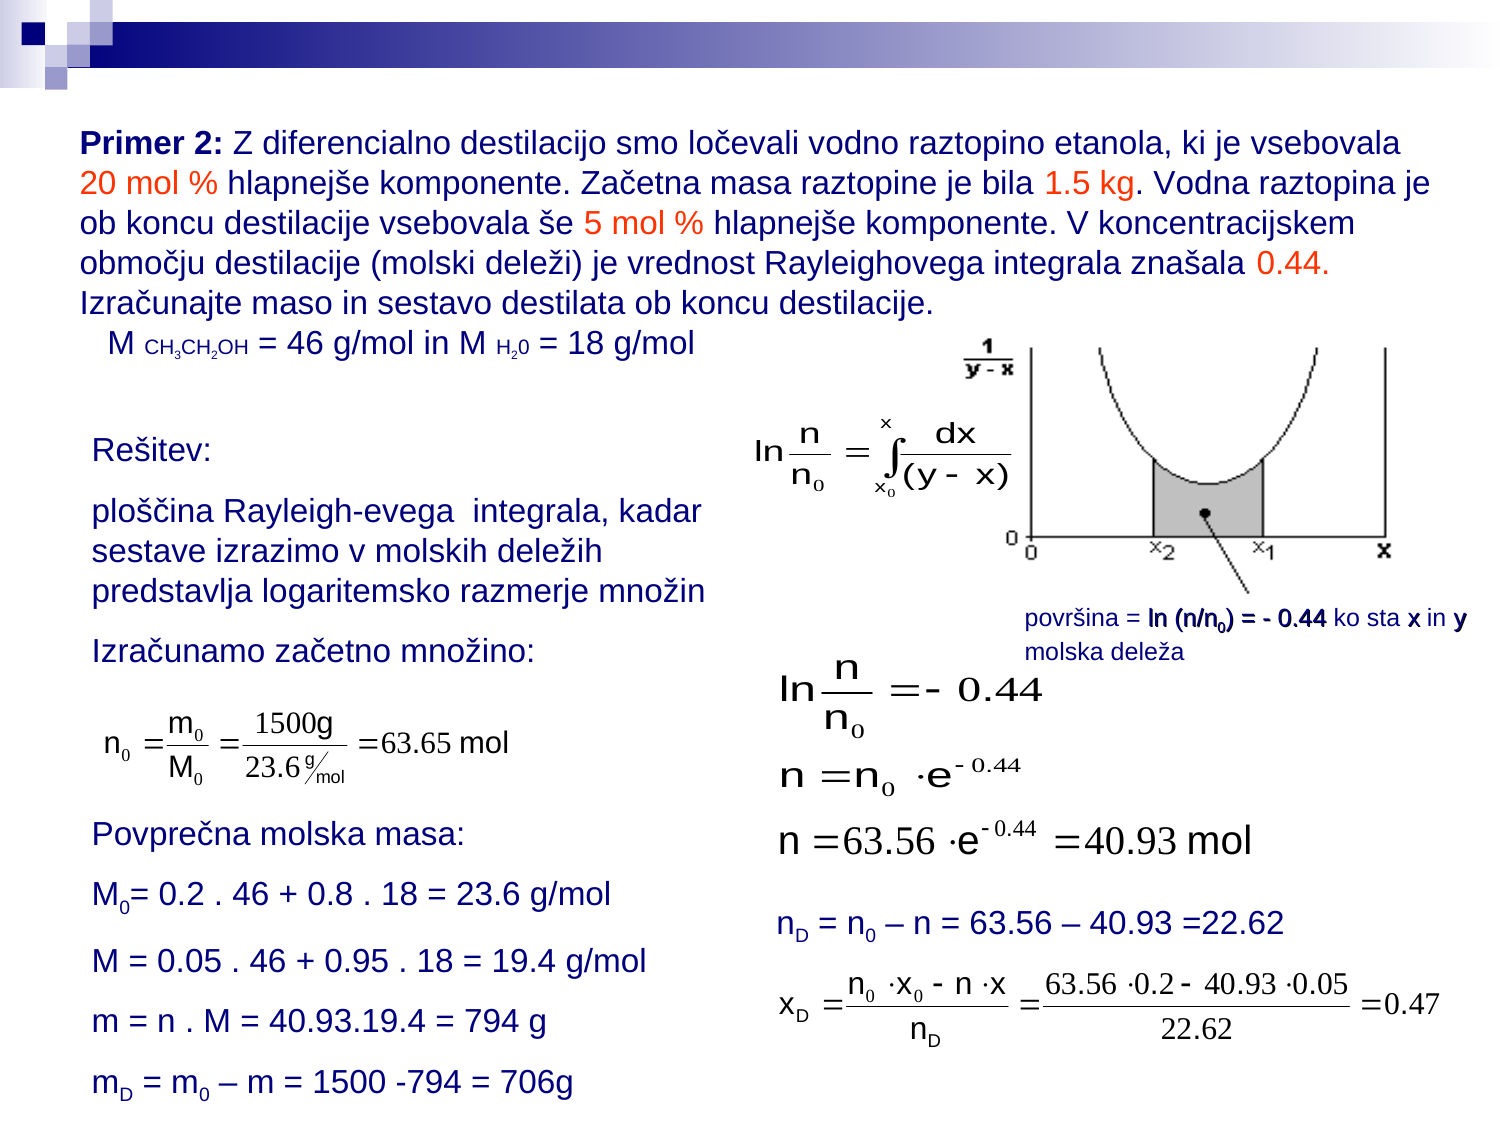

Primer 2: Z diferencialno destilacijo smo ločevali vodno raztopino etanola, ki je vsebovala 20 mol % hlapnejše komponente. Začetna masa raztopine je bila 1.5 kg. Vodna raztopina je ob koncu destilacije vsebovala še 5 mol % hlapnejše komponente. V koncentracijskem območju destilacije (molski deleži) je vrednost Rayleighovega integrala znašala 0.44. Izračunajte maso in sestavo destilata ob koncu destilacije.
 M CH3CH2OH = 46 g/mol in M H20 = 18 g/mol
Rešitev:
ploščina Rayleigh-evega integrala, kadar sestave izrazimo v molskih deležih predstavlja logaritemsko razmerje množin
Izračunamo začetno množino:
Povprečna molska masa:
M0= 0.2 . 46 + 0.8 . 18 = 23.6 g/mol
M = 0.05 . 46 + 0.95 . 18 = 19.4 g/mol
m = n . M = 40.93.19.4 = 794 g
mD = m0 – m = 1500 -794 = 706g
površina = ln (n/n0) = - 0.44 ko sta x in y molska deleža
nD = n0 – n = 63.56 – 40.93 =22.62